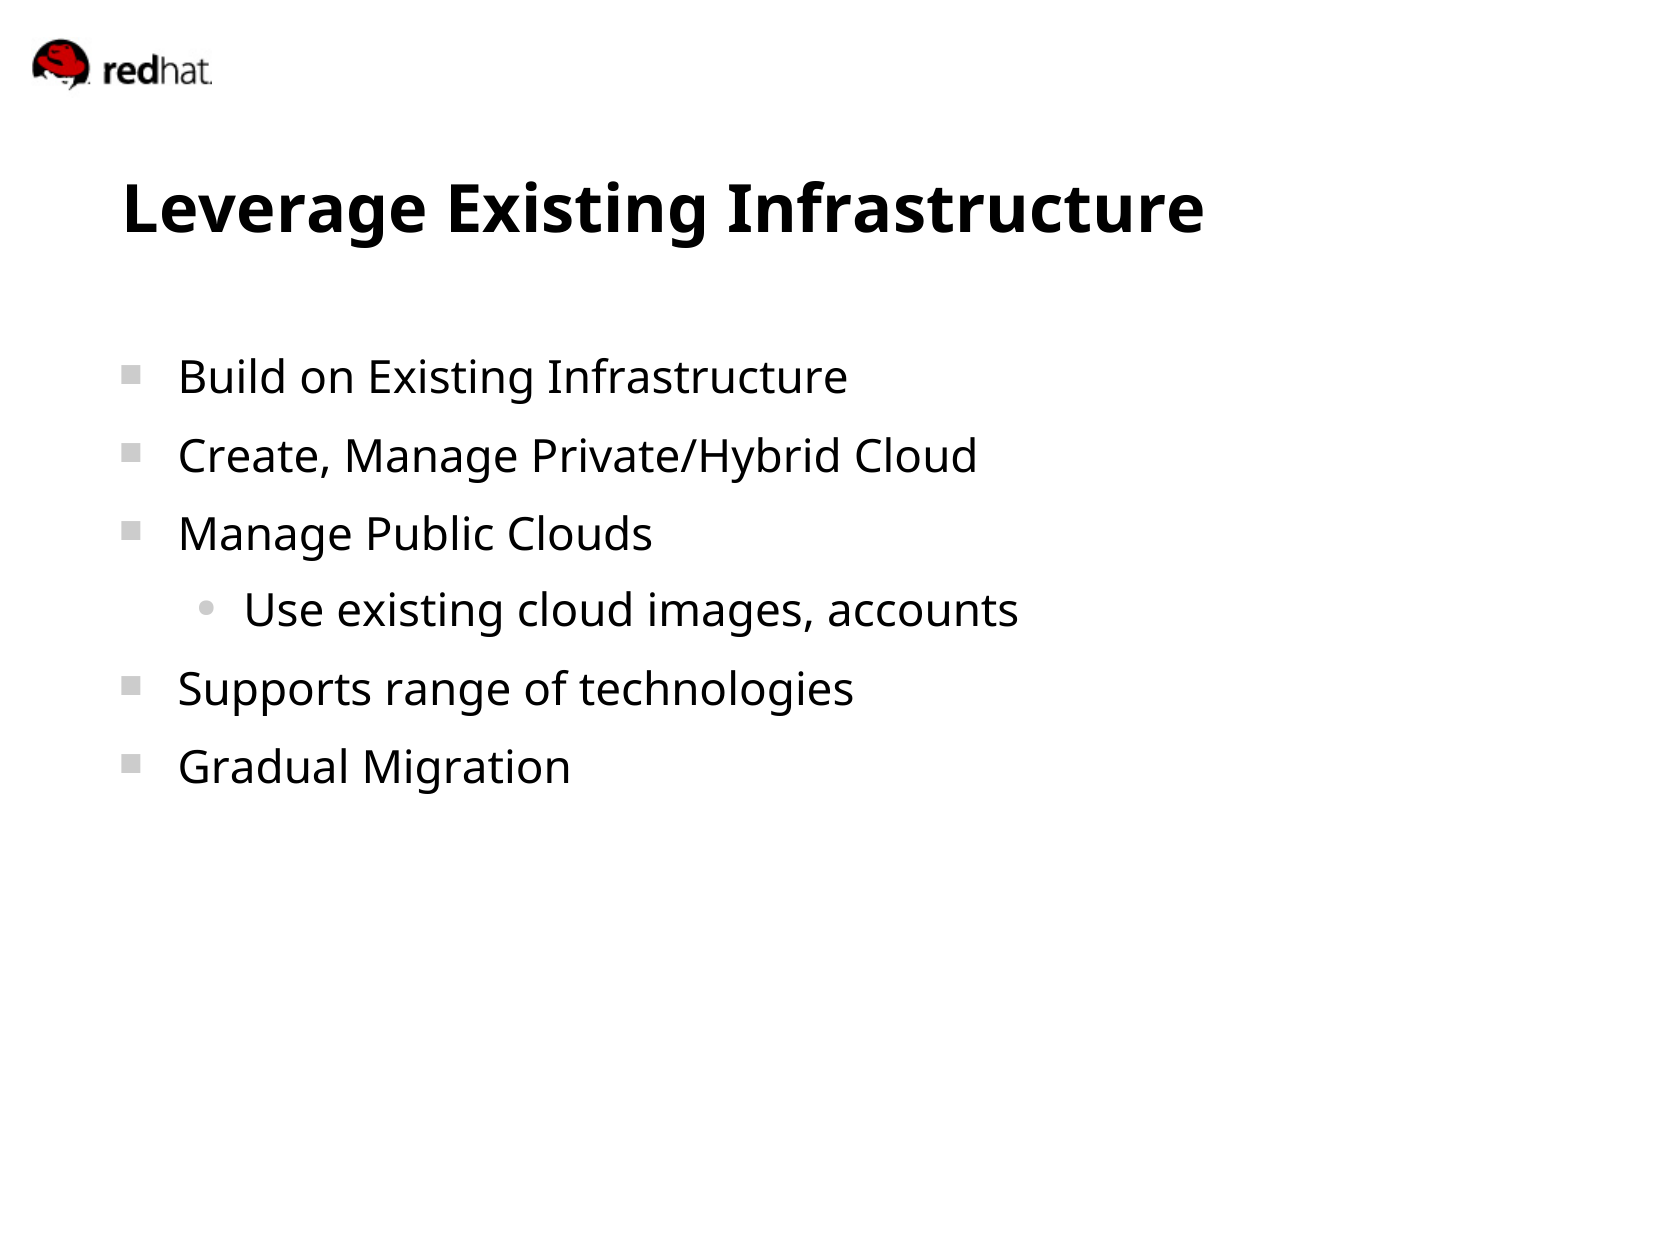

# Leverage Existing Infrastructure
Build on Existing Infrastructure
Create, Manage Private/Hybrid Cloud
Manage Public Clouds
Use existing cloud images, accounts
Supports range of technologies
Gradual Migration